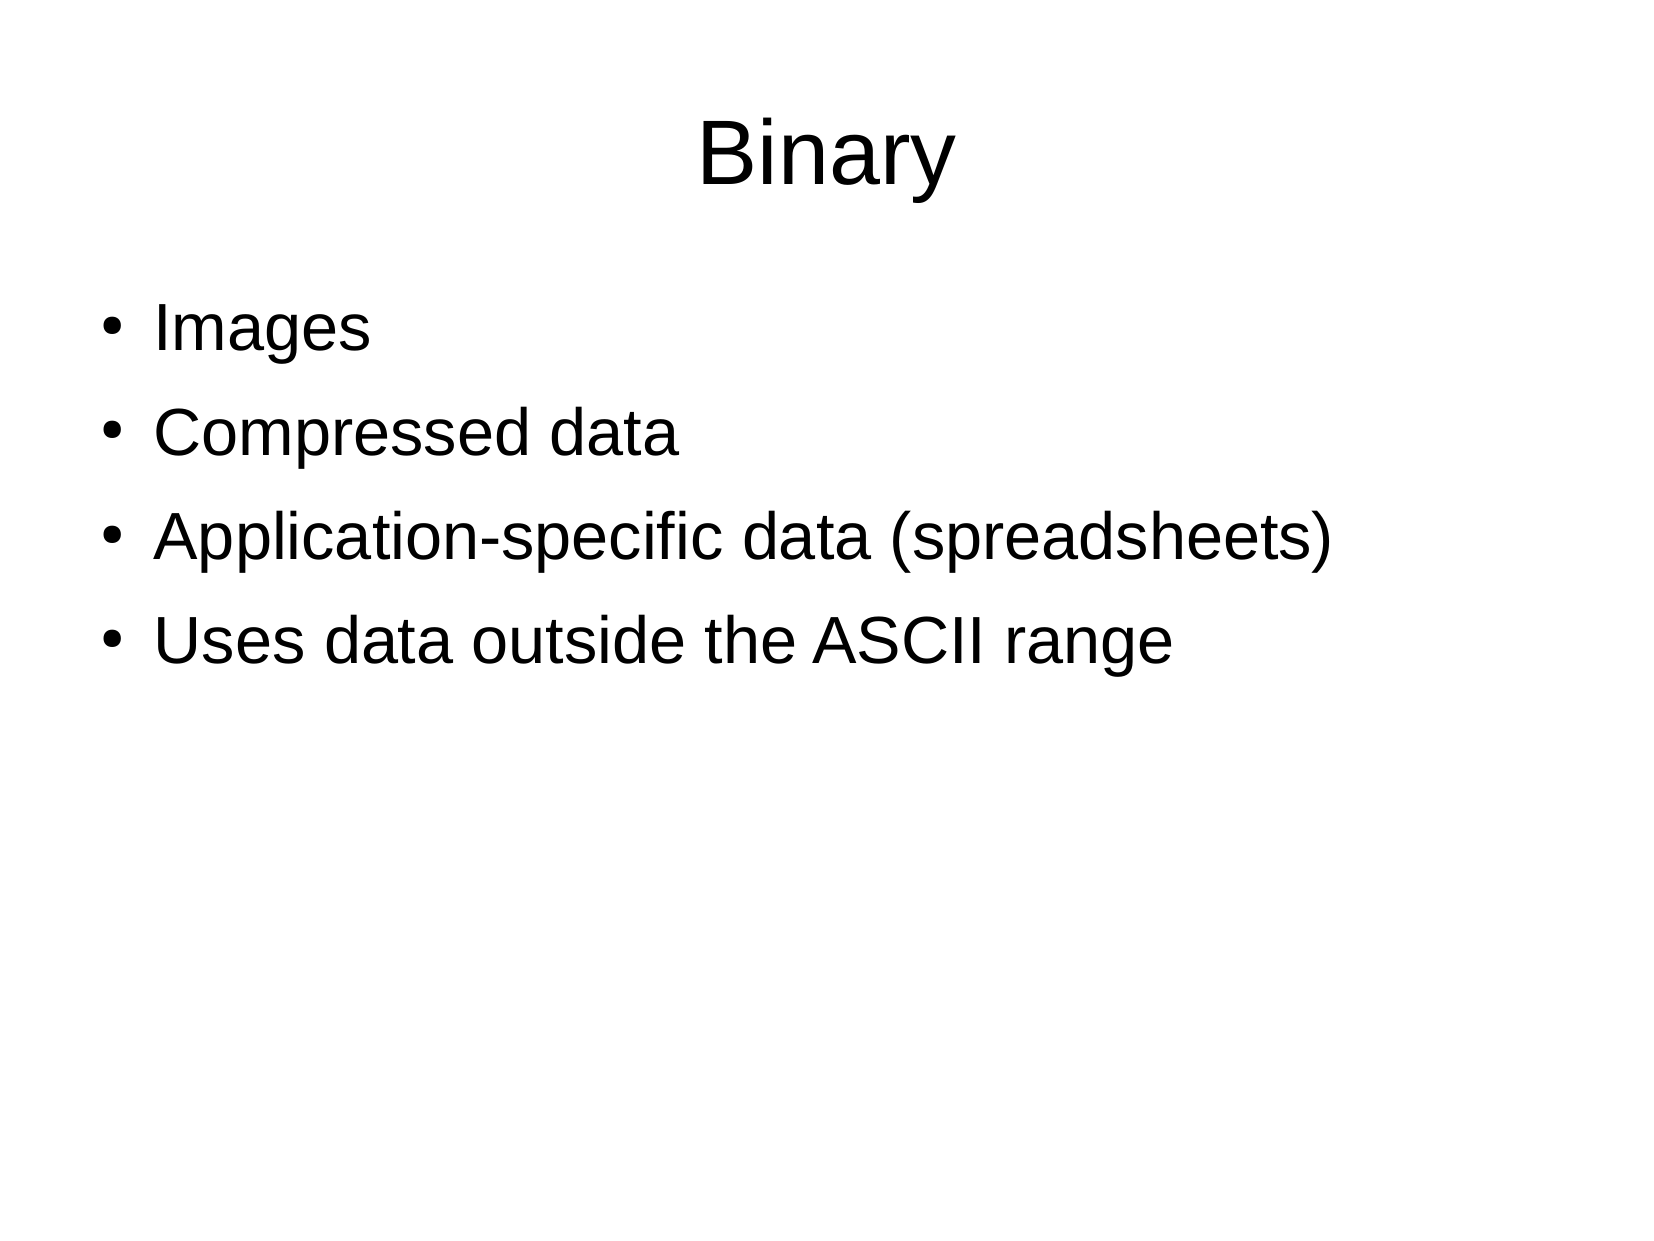

# Binary
Images
Compressed data
Application-specific data (spreadsheets)
Uses data outside the ASCII range